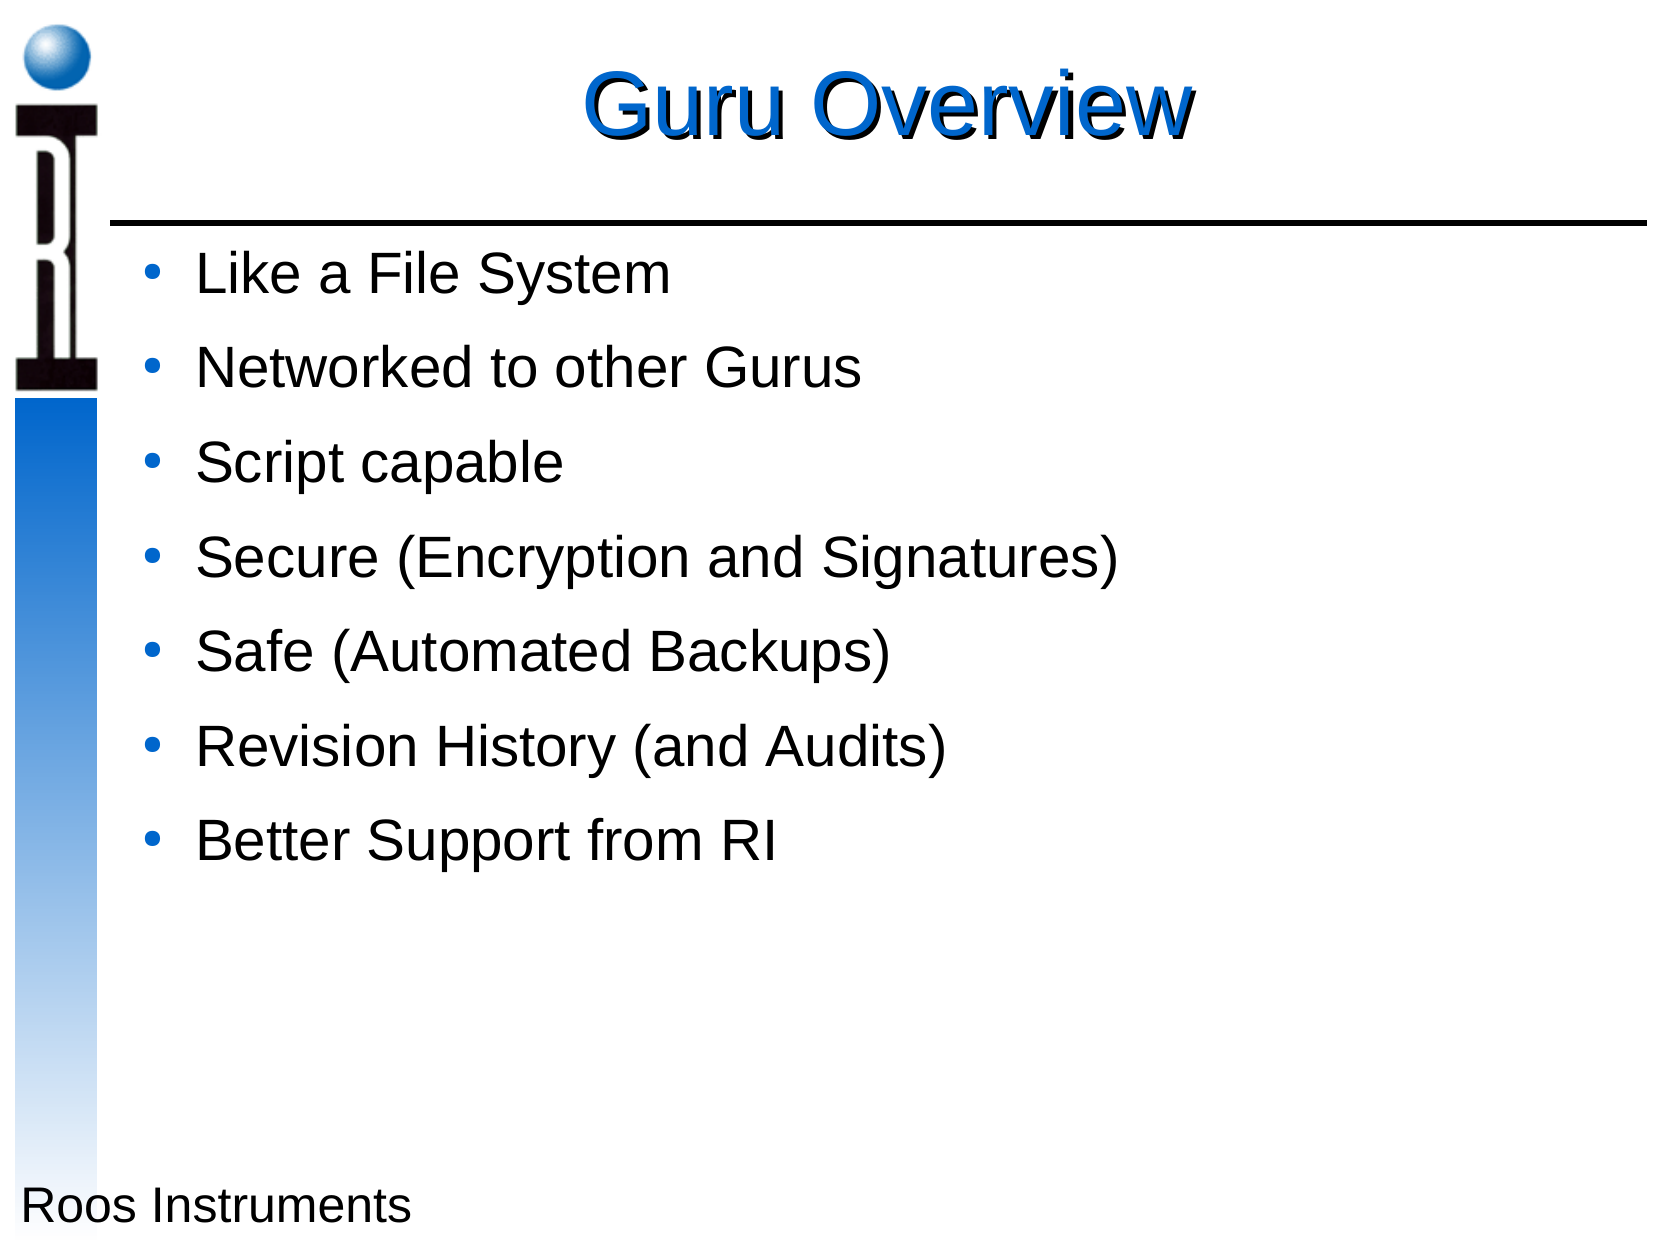

# Guru Overview
Like a File System
Networked to other Gurus
Script capable
Secure (Encryption and Signatures)
Safe (Automated Backups)
Revision History (and Audits)
Better Support from RI